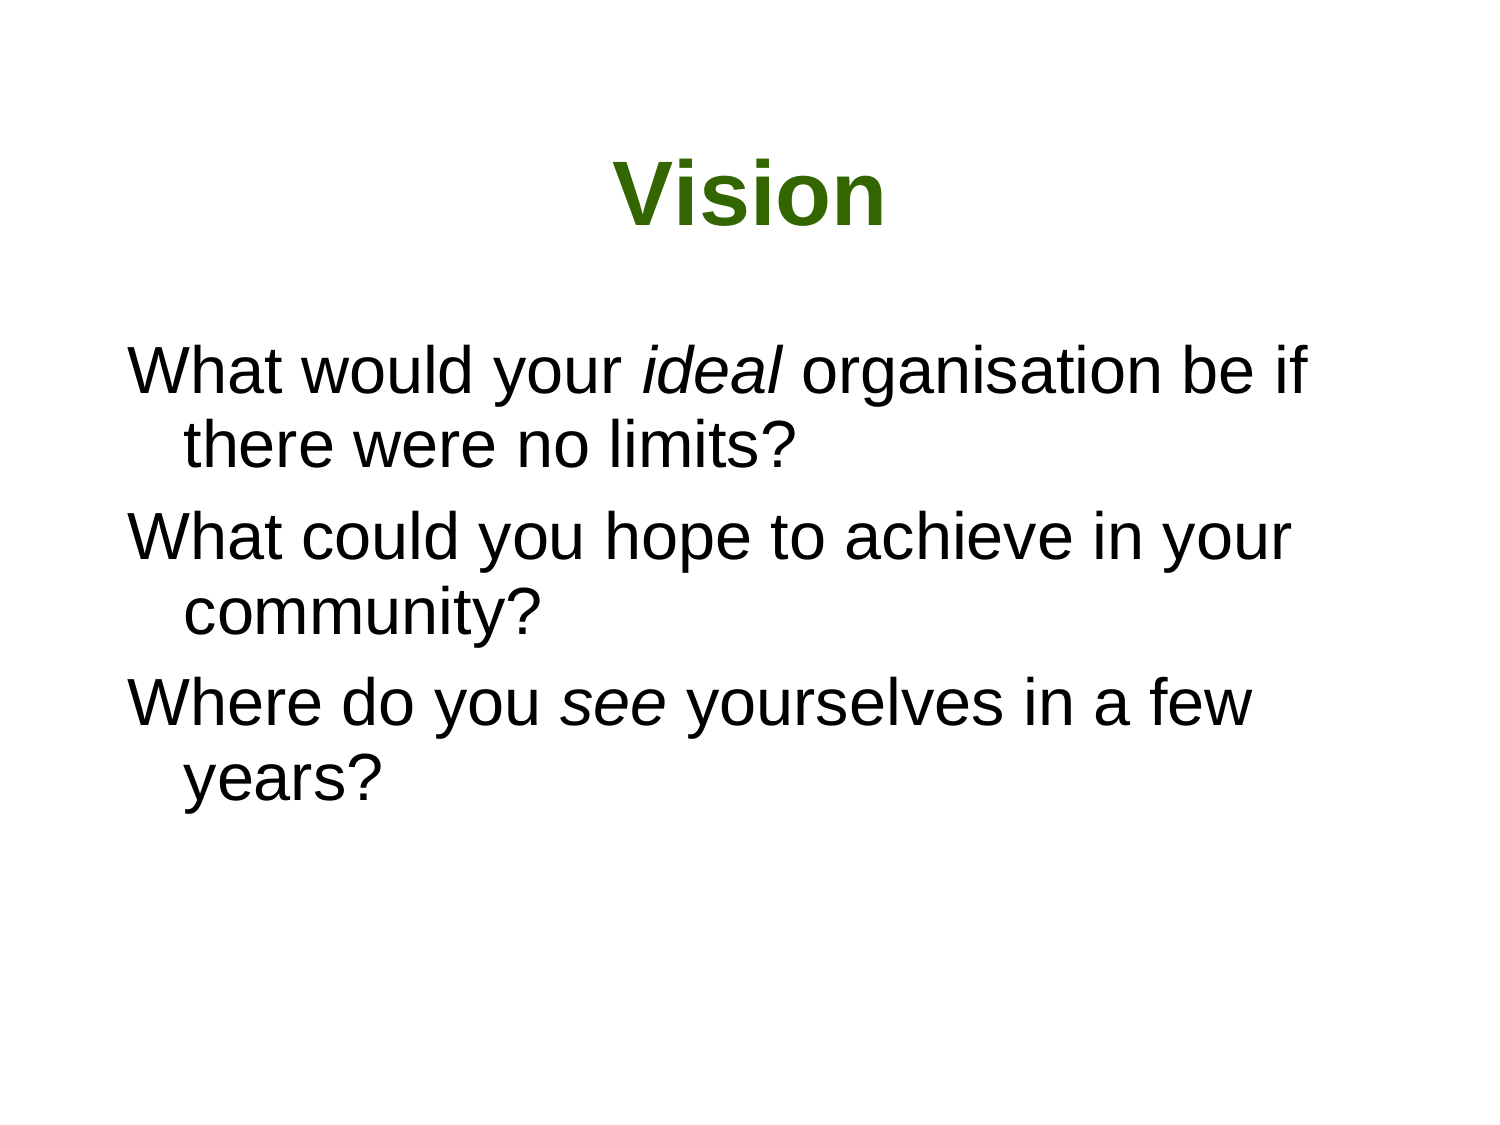

# Vision
What would your ideal organisation be if there were no limits?
What could you hope to achieve in your community?
Where do you see yourselves in a few years?